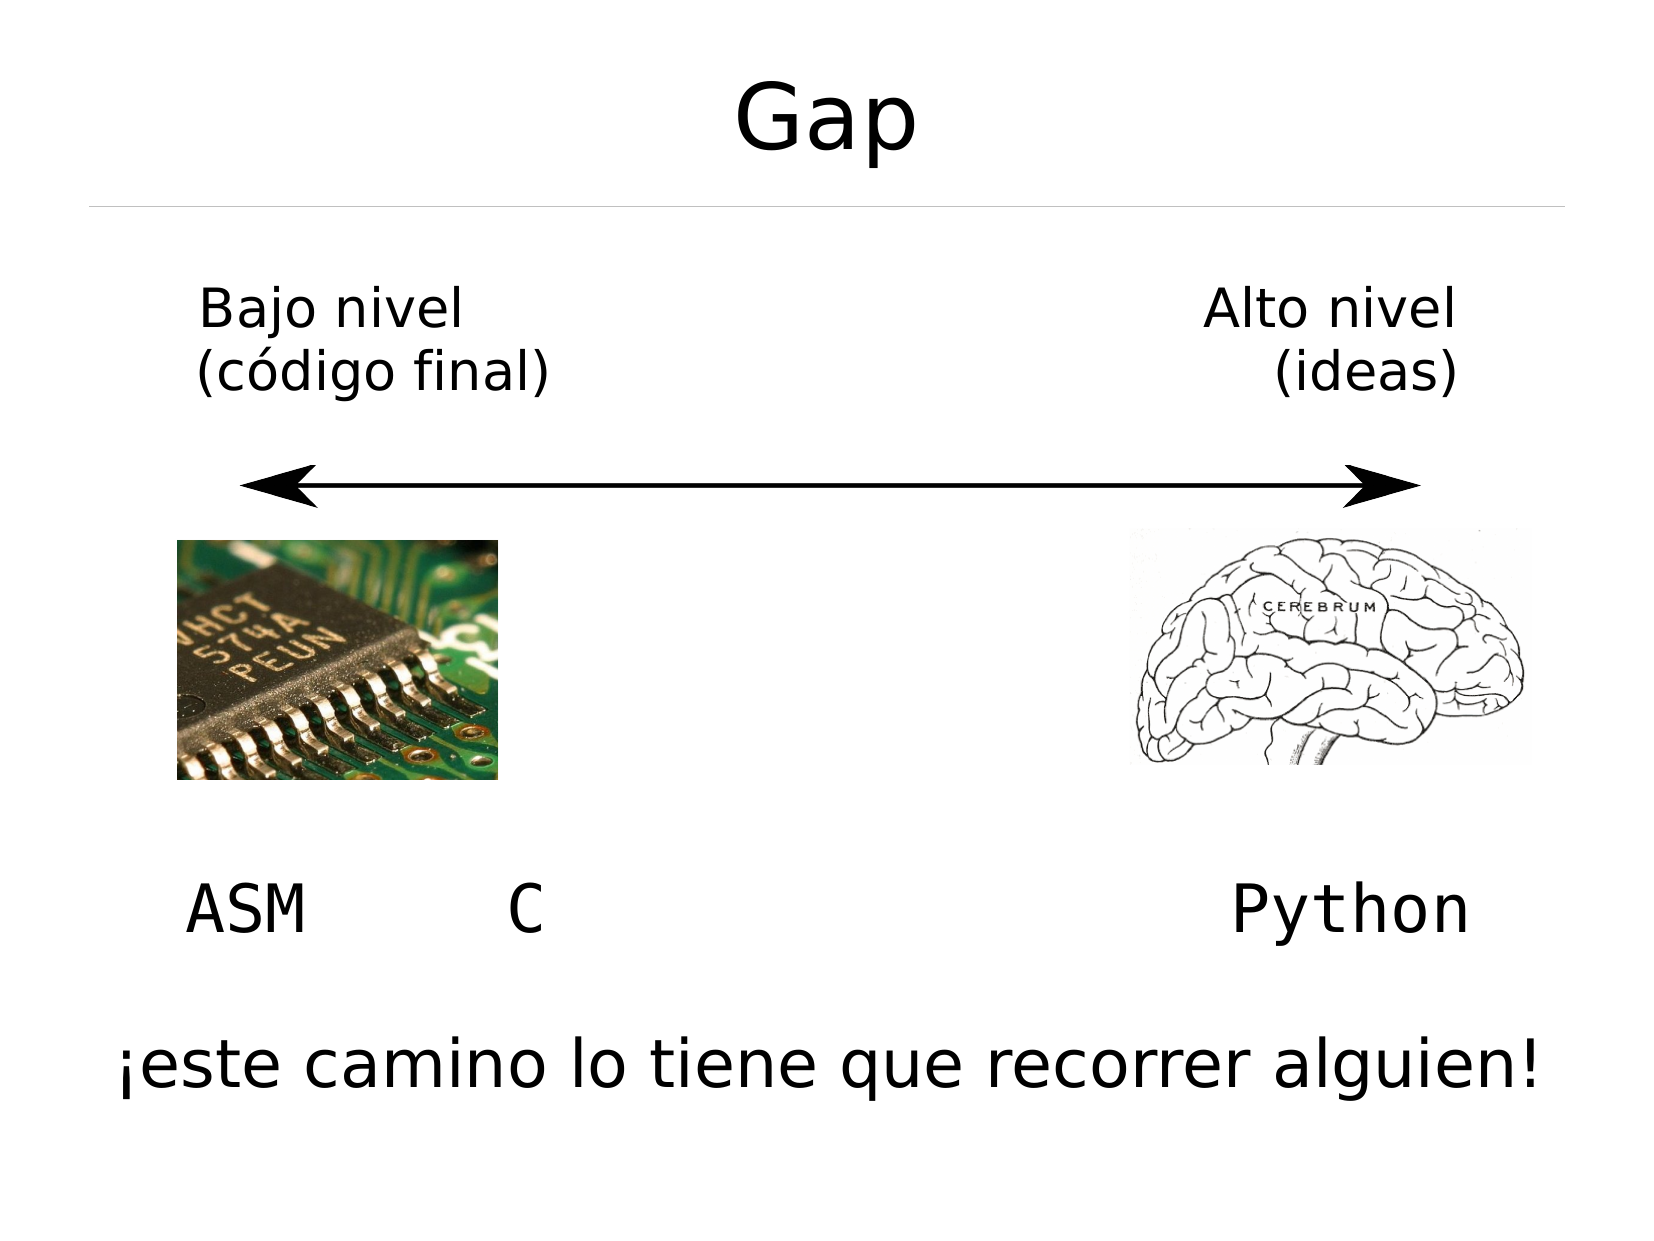

# Gap
Bajo nivel Alto nivel
(código final) (ideas)
ASM C Python
¡este camino lo tiene que recorrer alguien!